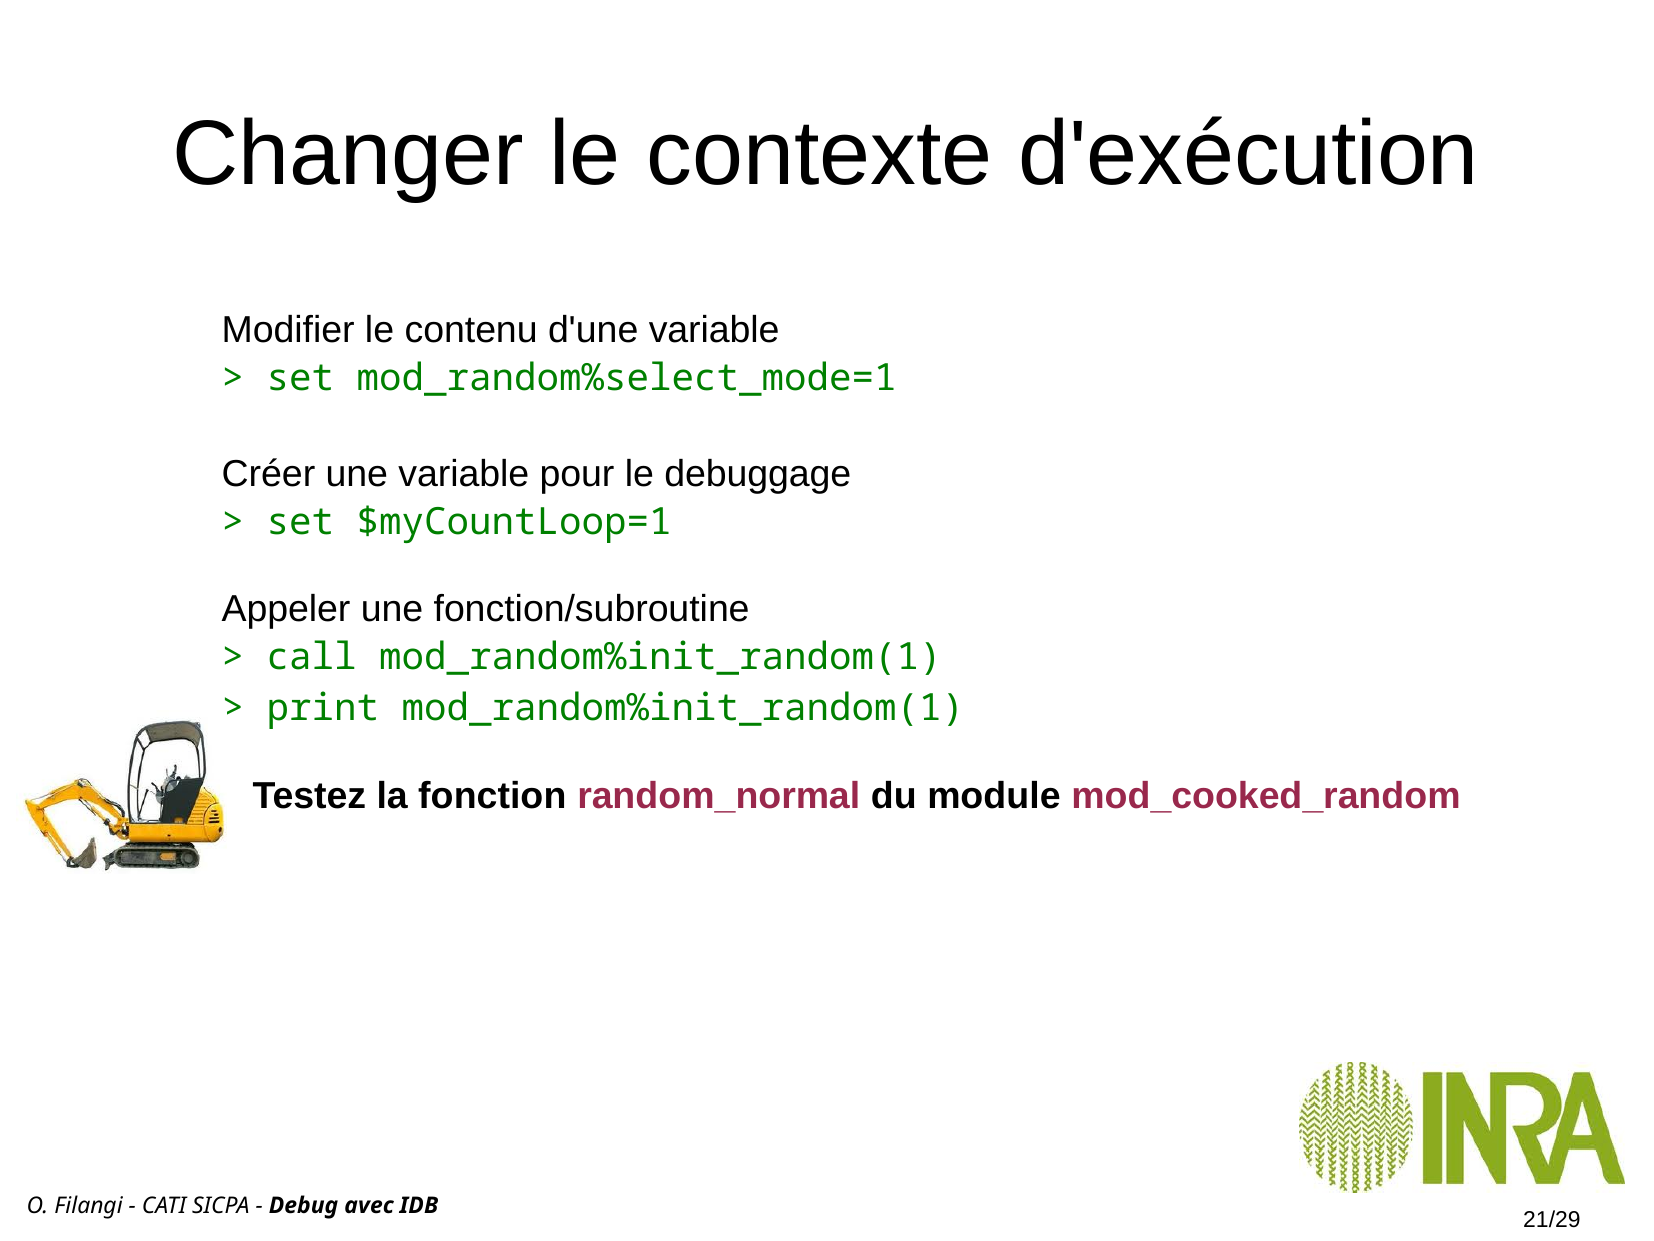

# Changer le contexte d'exécution
Modifier le contenu d'une variable
> set mod_random%select_mode=1
Créer une variable pour le debuggage
> set $myCountLoop=1
Appeler une fonction/subroutine
> call mod_random%init_random(1)
> print mod_random%init_random(1)
Testez la fonction random_normal du module mod_cooked_random
 O. Filangi - CATI SICPA - Debug avec IDB